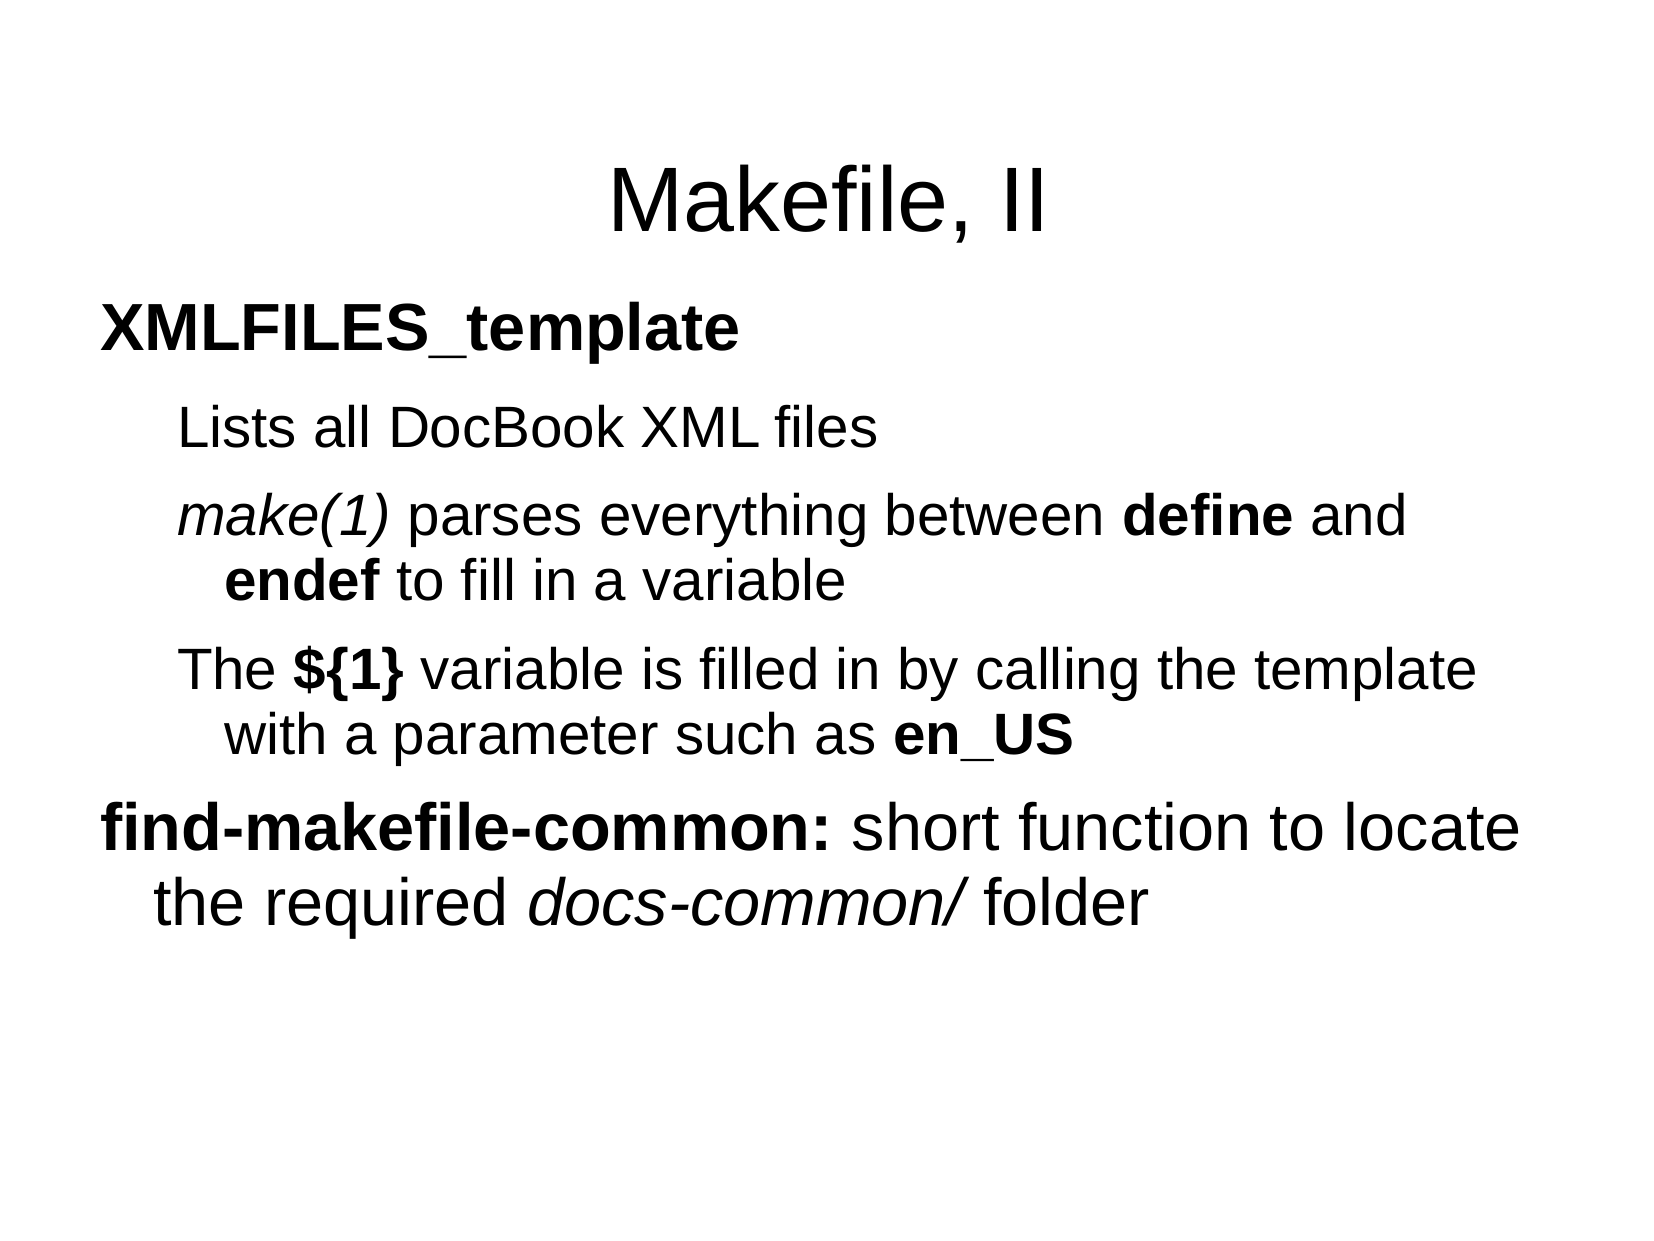

# Makefile, II
XMLFILES_template
Lists all DocBook XML files
make(1) parses everything between define and endef to fill in a variable
The ${1} variable is filled in by calling the template with a parameter such as en_US
find-makefile-common: short function to locate the required docs-common/ folder